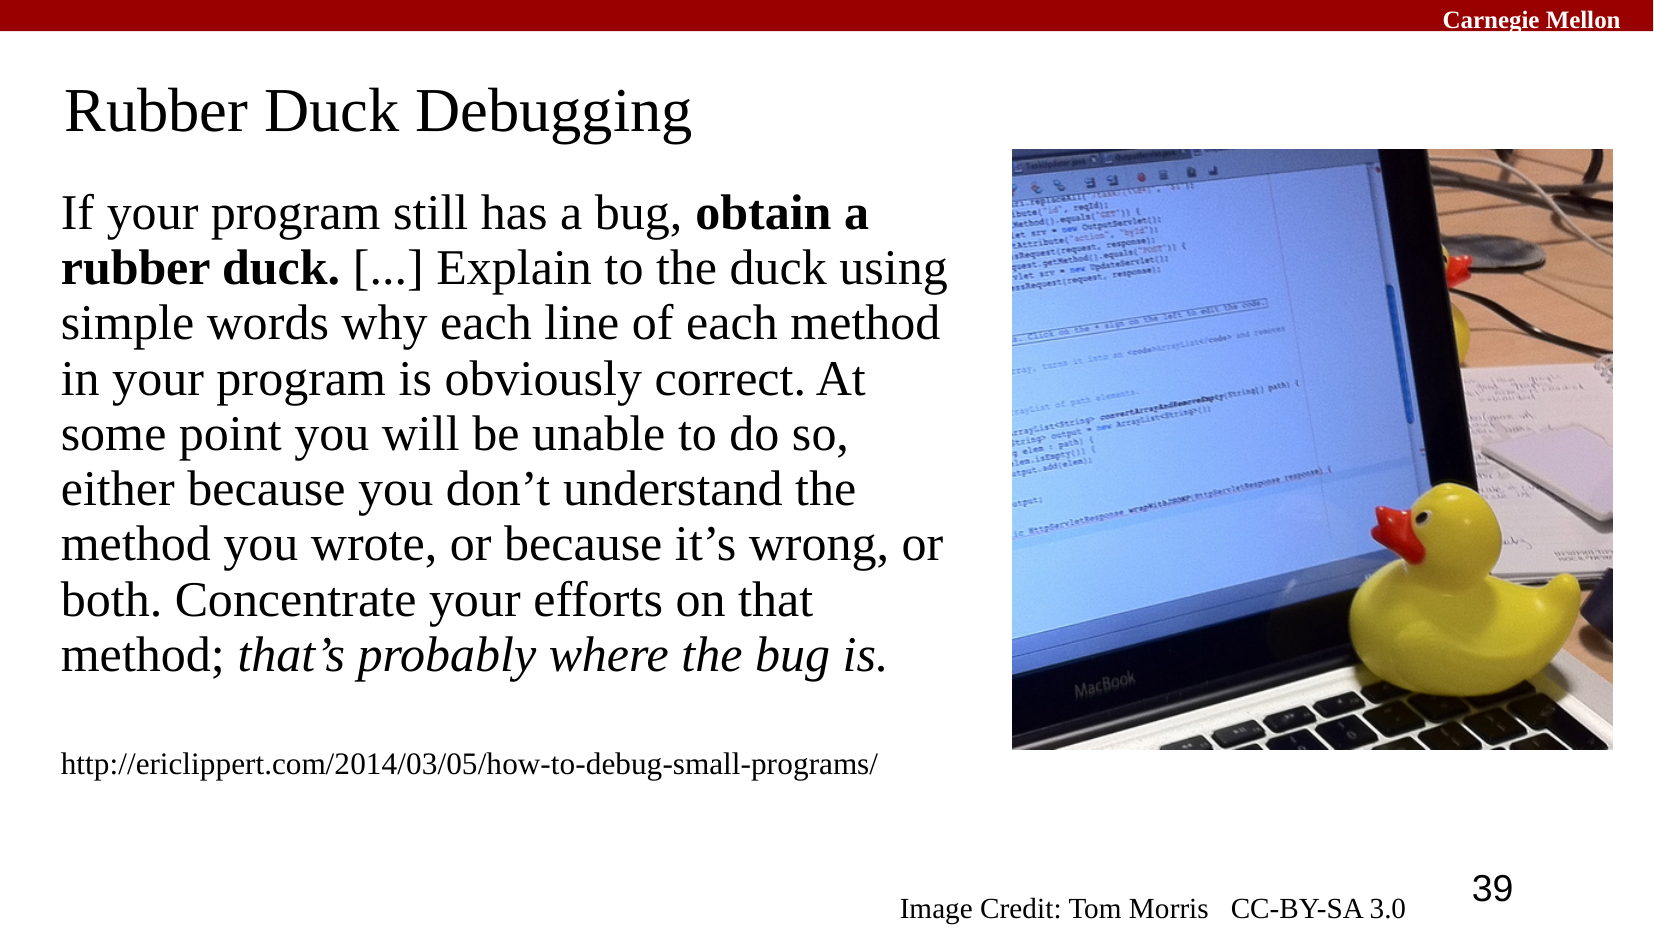

# Rubber Duck Debugging
If your program still has a bug, obtain a rubber duck. [...] Explain to the duck using simple words why each line of each method in your program is obviously correct. At some point you will be unable to do so, either because you don’t understand the method you wrote, or because it’s wrong, or both. Concentrate your efforts on that method; that’s probably where the bug is.
http://ericlippert.com/2014/03/05/how-to-debug-small-programs/
Image Credit: Tom Morris CC-BY-SA 3.0